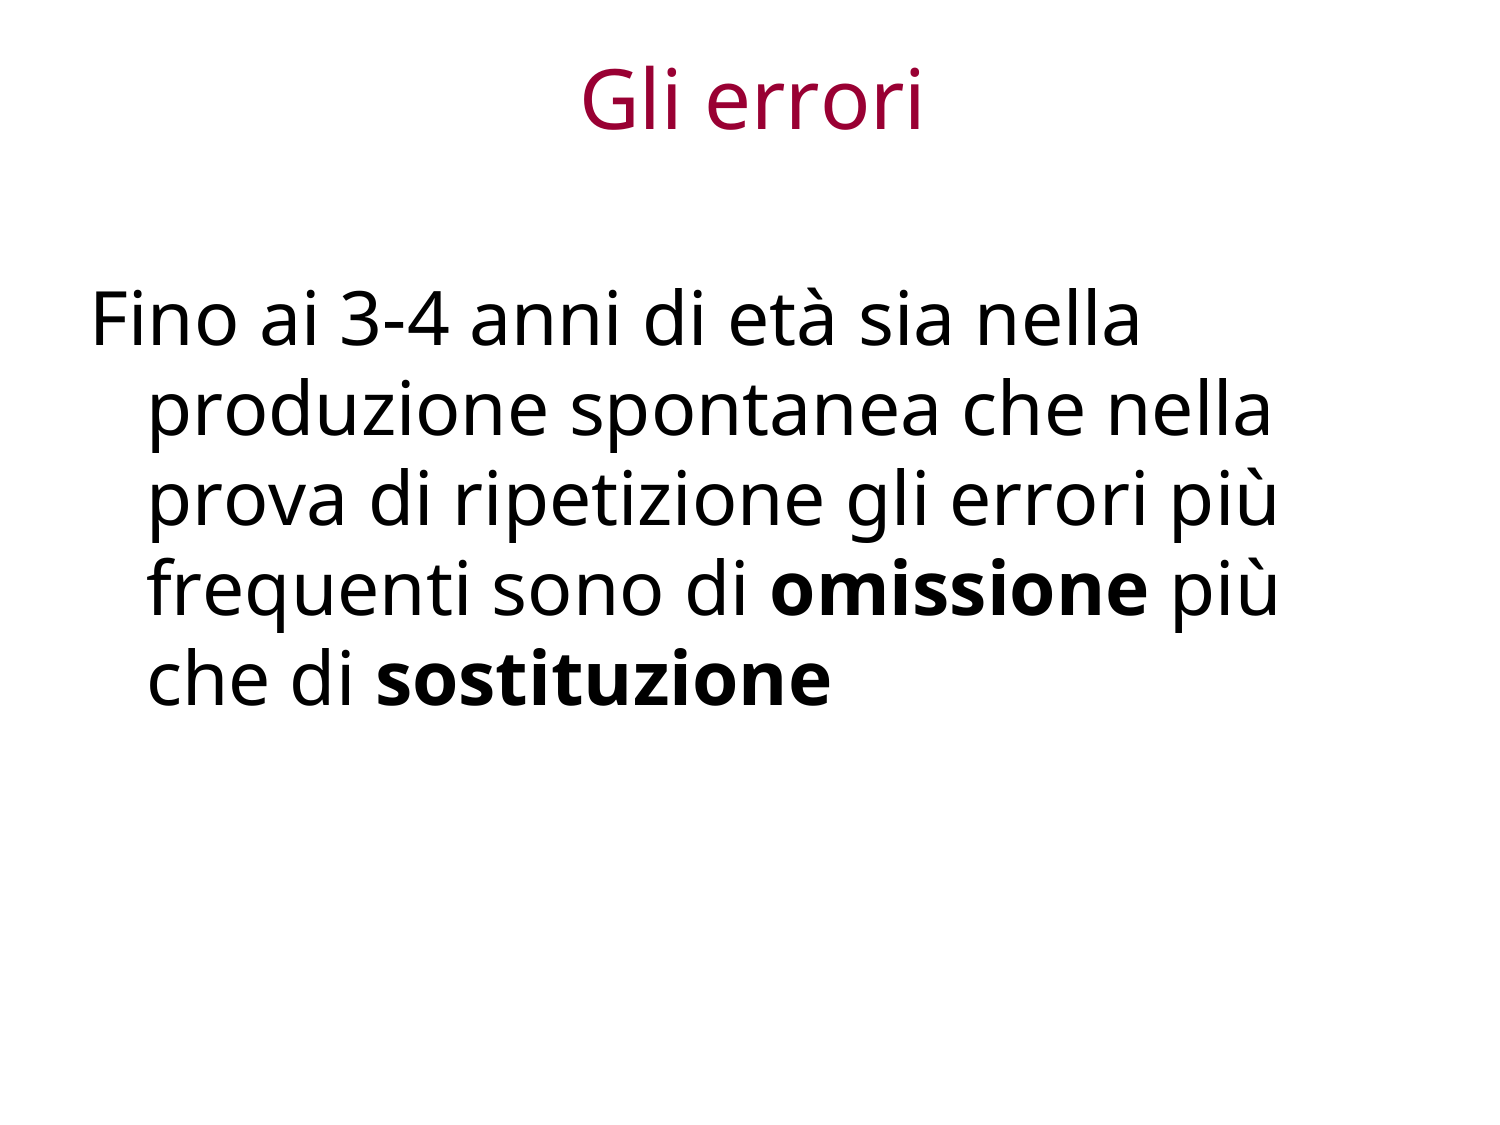

# Gli errori
Fino ai 3-4 anni di età sia nella produzione spontanea che nella prova di ripetizione gli errori più frequenti sono di omissione più che di sostituzione